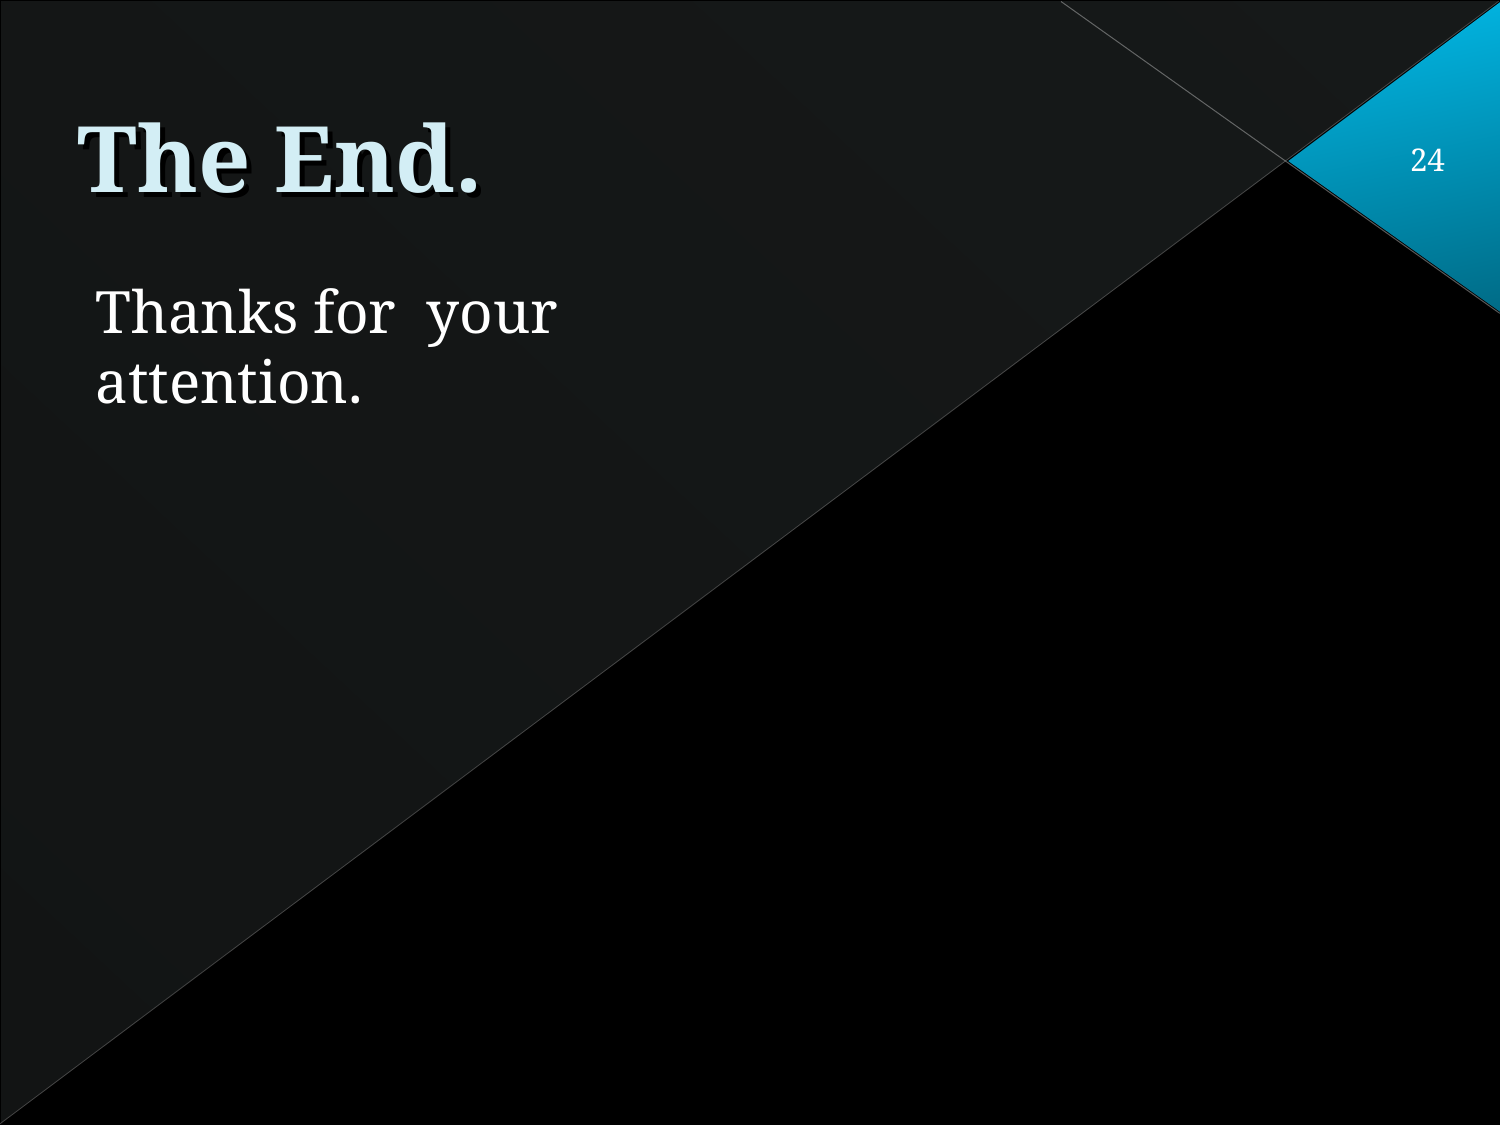

# The End.
Thanks for your attention.